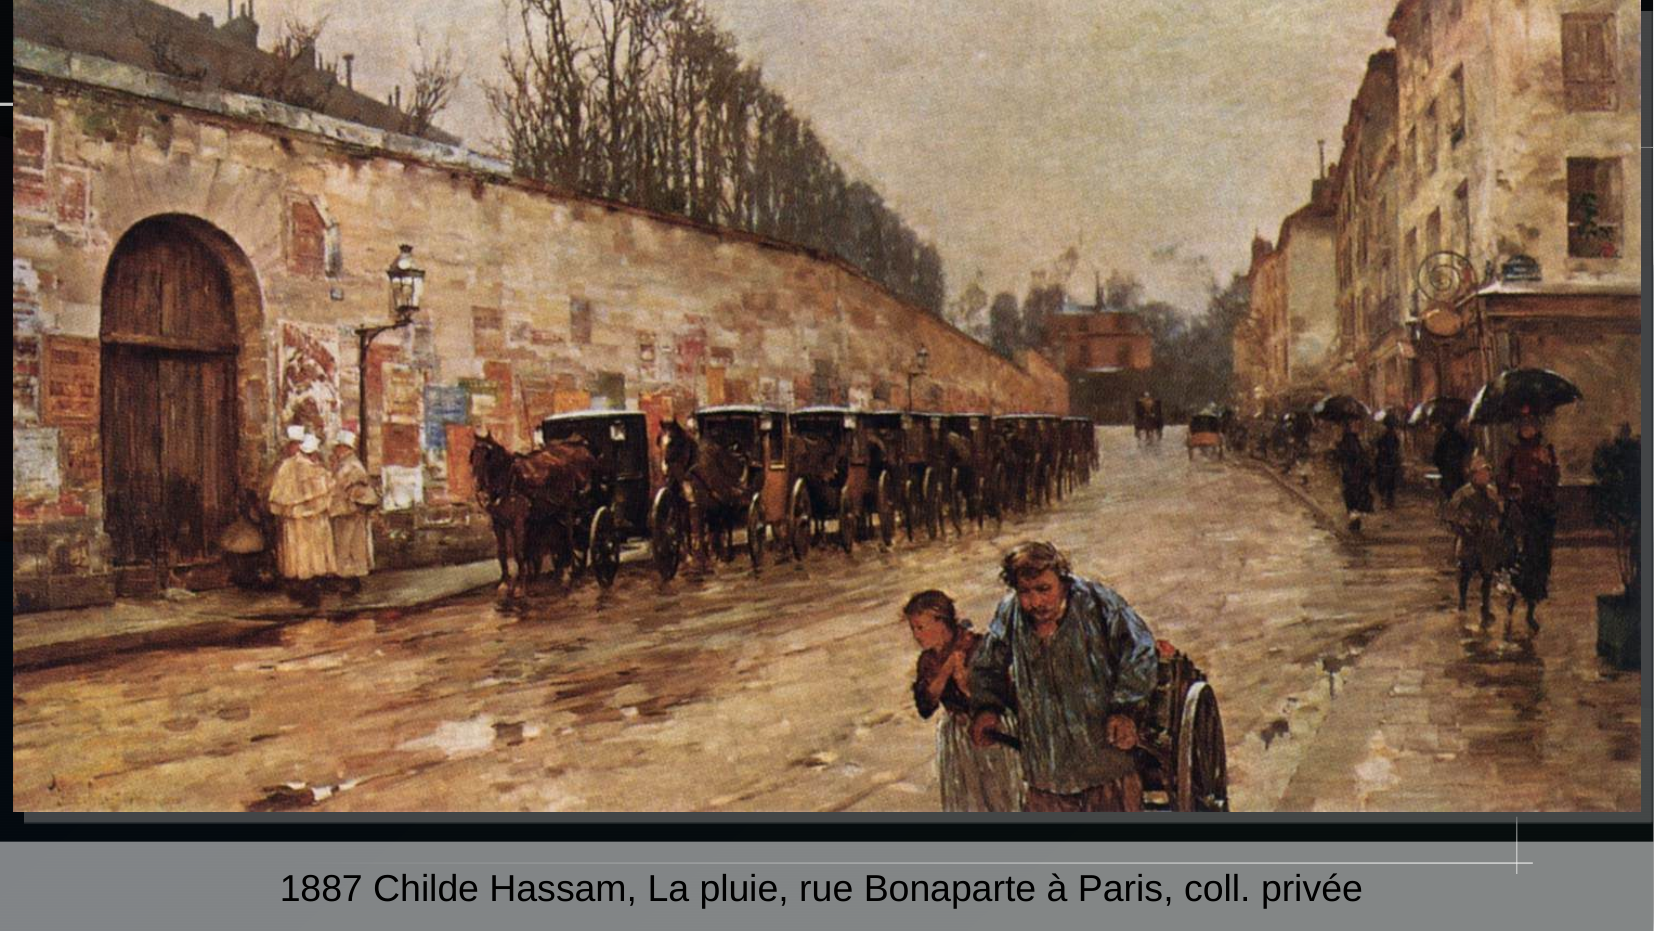

1887 Childe Hassam, La pluie, rue Bonaparte à Paris, coll. privée